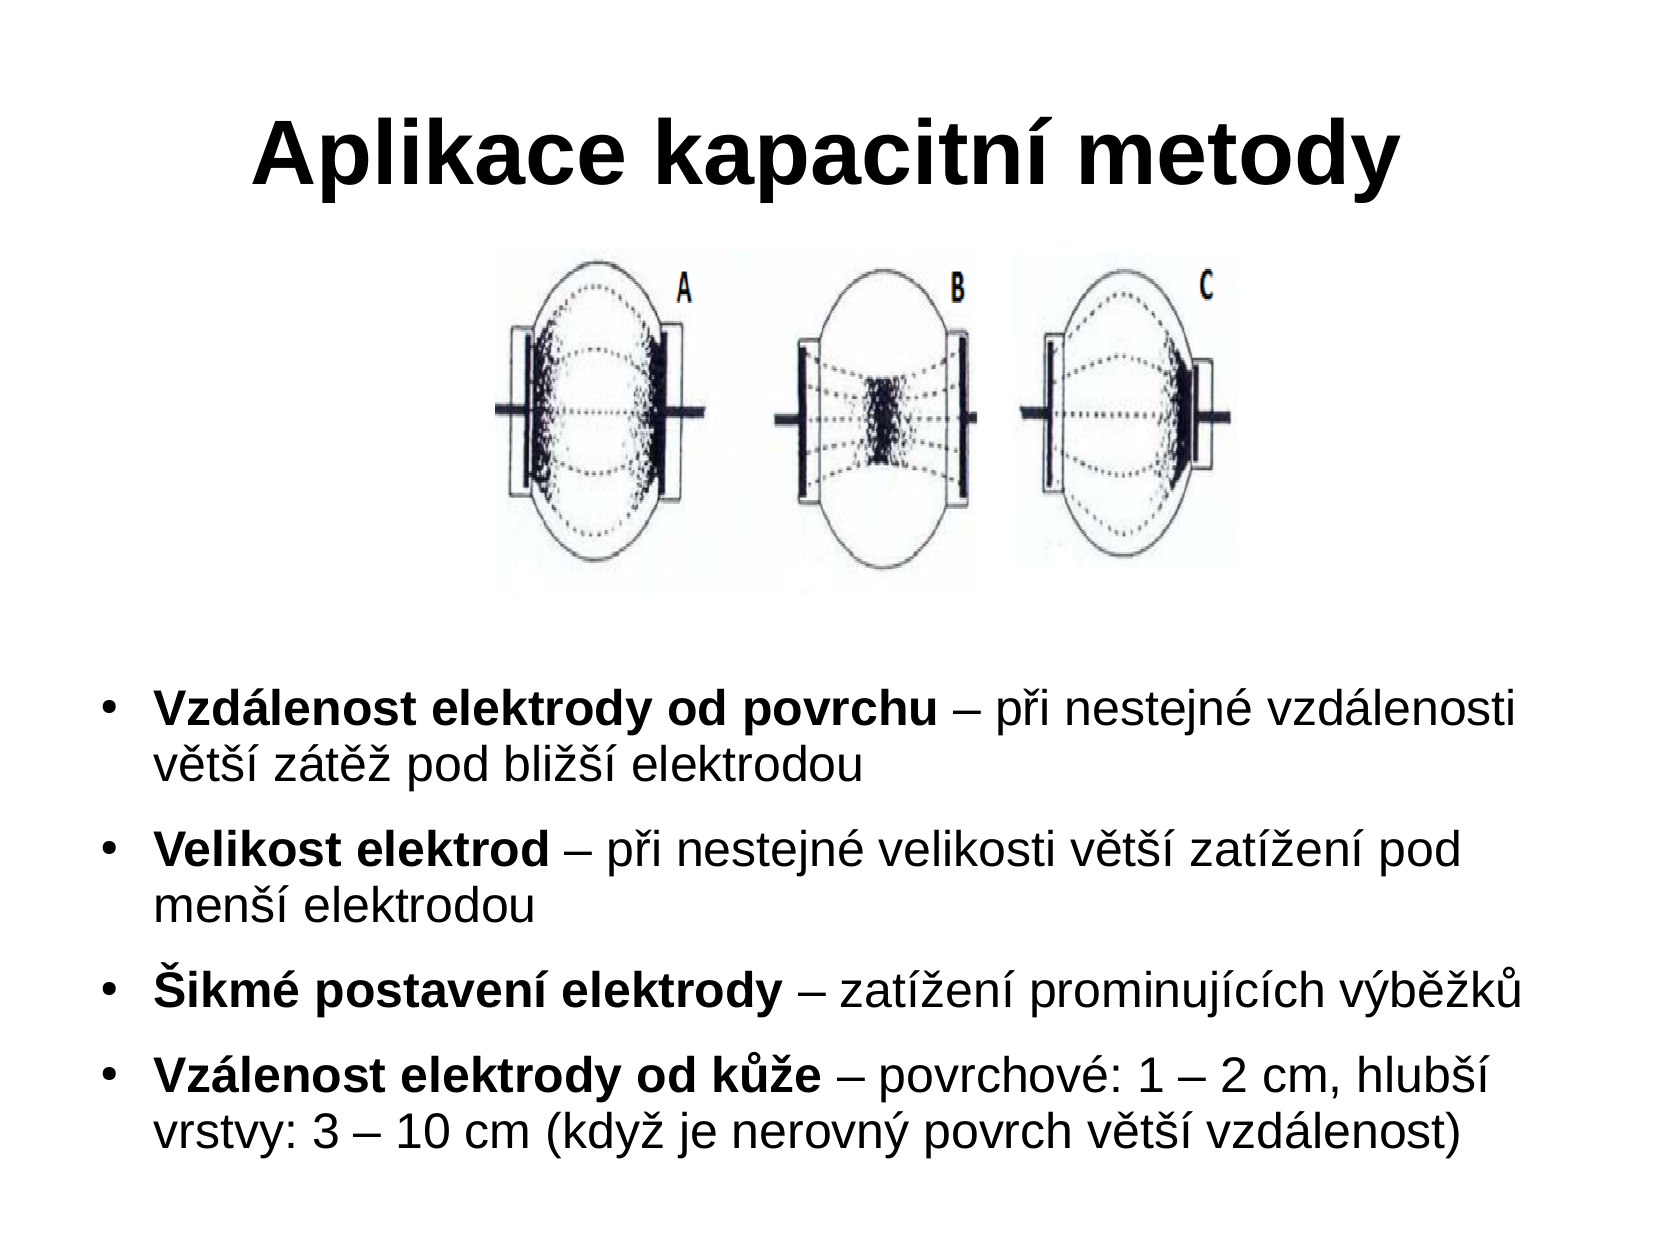

# Aplikace kapacitní metody
Vzdálenost elektrody od povrchu – při nestejné vzdálenosti větší zátěž pod bližší elektrodou
Velikost elektrod – při nestejné velikosti větší zatížení pod menší elektrodou
Šikmé postavení elektrody – zatížení prominujících výběžků
Vzálenost elektrody od kůže – povrchové: 1 – 2 cm, hlubší vrstvy: 3 – 10 cm (když je nerovný povrch větší vzdálenost)